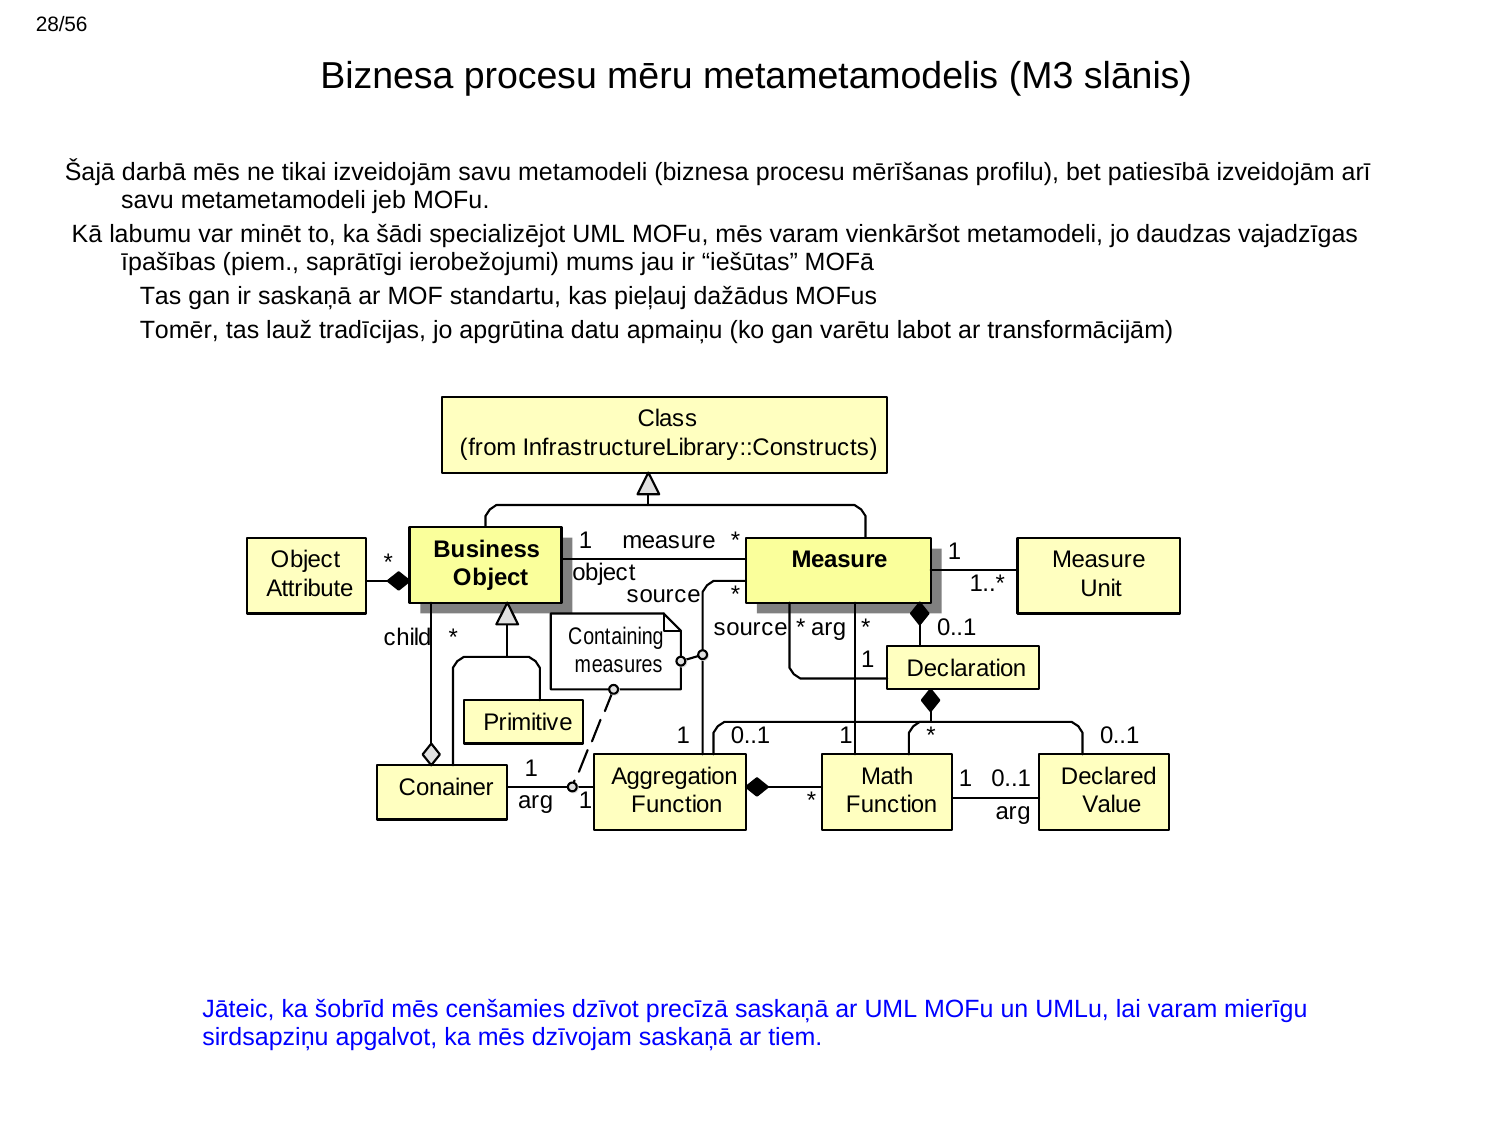

28
# Biznesa procesu mēru metametamodelis (M3 slānis)
Šajā darbā mēs ne tikai izveidojām savu metamodeli (biznesa procesu mērīšanas profilu), bet patiesībā izveidojām arī savu metametamodeli jeb MOFu.
 Kā labumu var minēt to, ka šādi specializējot UML MOFu, mēs varam vienkāršot metamodeli, jo daudzas vajadzīgas īpašības (piem., saprātīgi ierobežojumi) mums jau ir “iešūtas” MOFā
Tas gan ir saskaņā ar MOF standartu, kas pieļauj dažādus MOFus
Tomēr, tas lauž tradīcijas, jo apgrūtina datu apmaiņu (ko gan varētu labot ar transformācijām)
Jāteic, ka šobrīd mēs cenšamies dzīvot precīzā saskaņā ar UML MOFu un UMLu, lai varam mierīgu sirdsapziņu apgalvot, ka mēs dzīvojam saskaņā ar tiem.